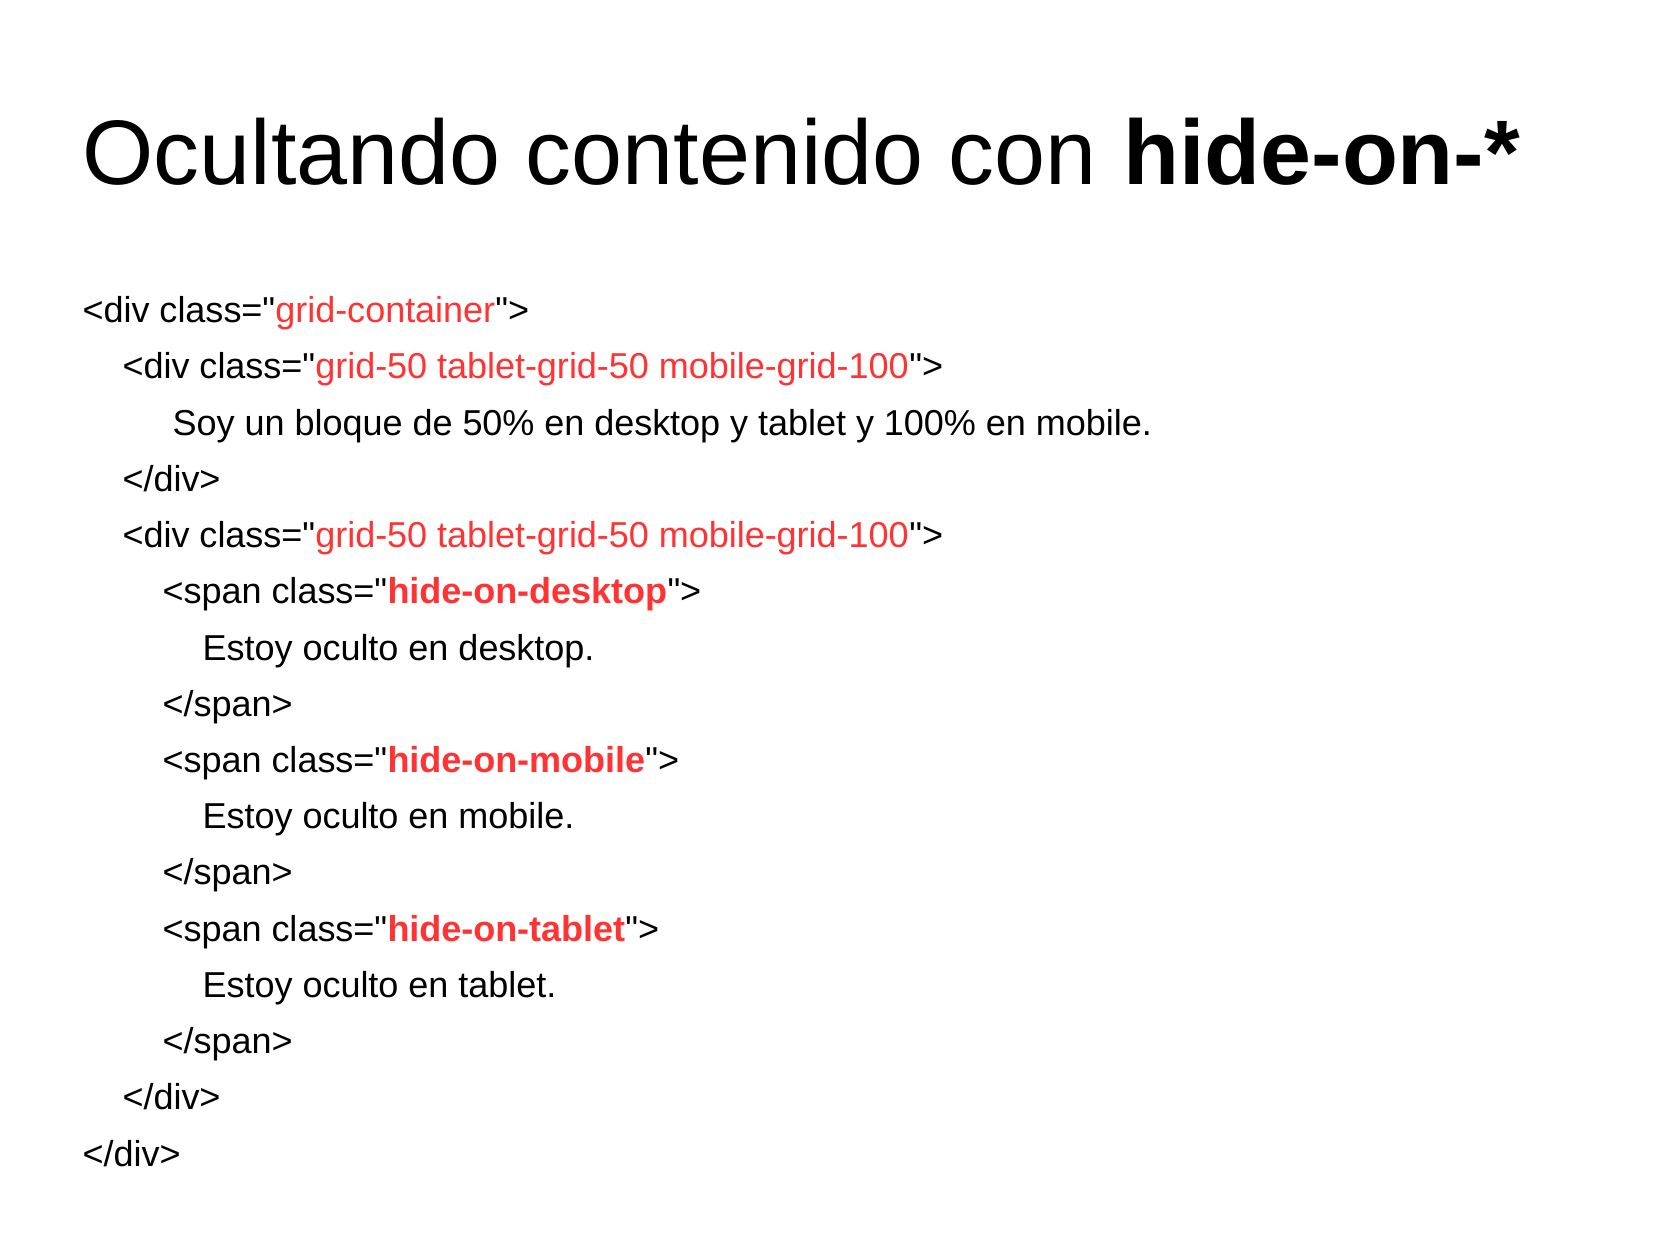

# Ocultando contenido con hide-on-*
<div class="grid-container">
 <div class="grid-50 tablet-grid-50 mobile-grid-100">
 Soy un bloque de 50% en desktop y tablet y 100% en mobile.
 </div>
 <div class="grid-50 tablet-grid-50 mobile-grid-100">
 <span class="hide-on-desktop">
 Estoy oculto en desktop.
 </span>
 <span class="hide-on-mobile">
 Estoy oculto en mobile.
 </span>
 <span class="hide-on-tablet">
 Estoy oculto en tablet.
 </span>
 </div>
</div>